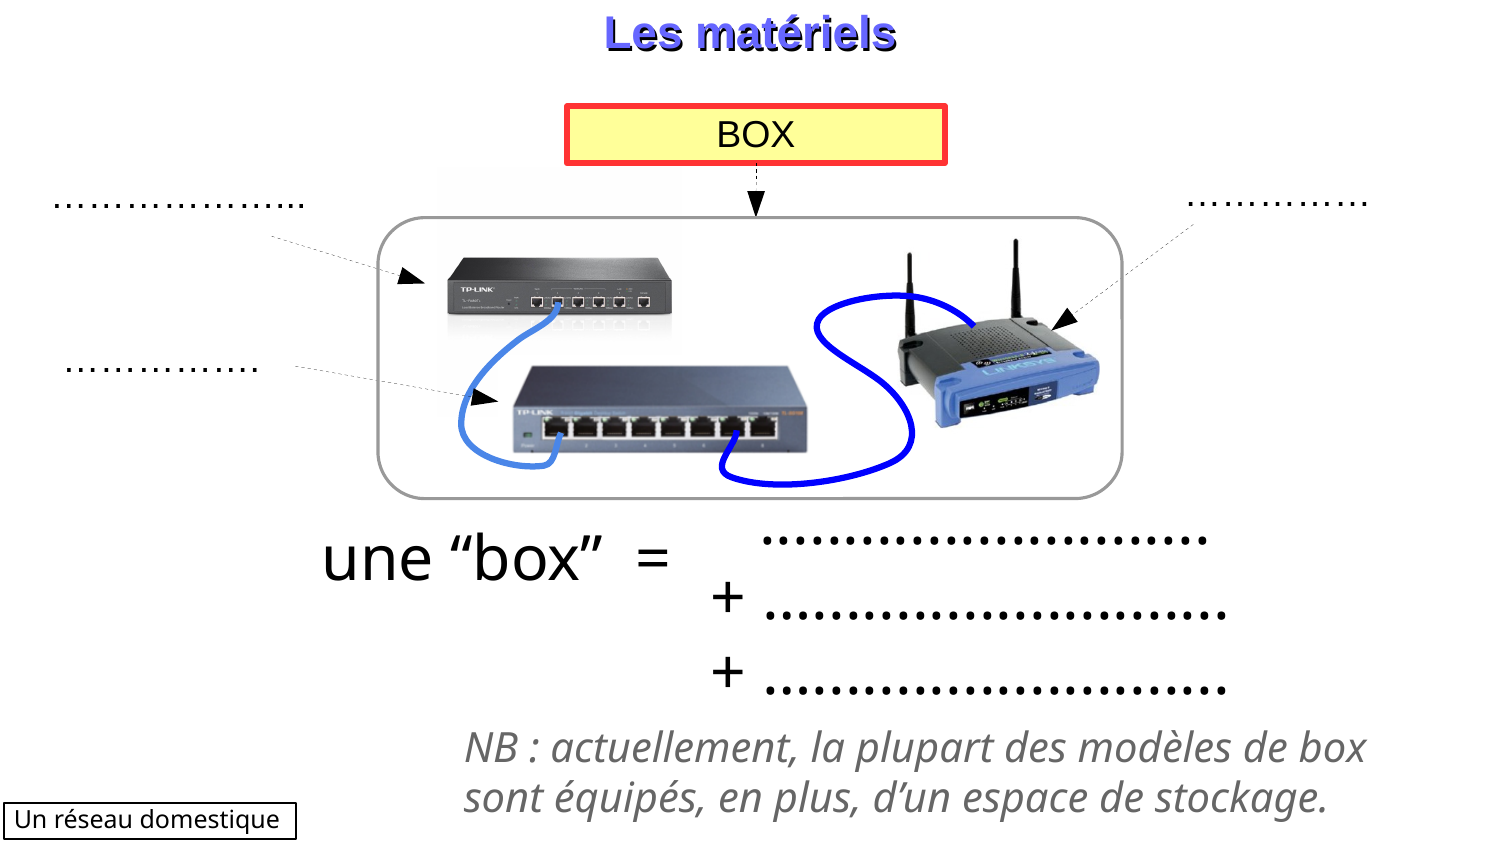

Les matériels
BOX
……………
………………...
…………….
# ........................... + …......................... + ….........................
une “box” =
NB : actuellement, la plupart des modèles de box sont équipés, en plus, d’un espace de stockage.
Un réseau domestique